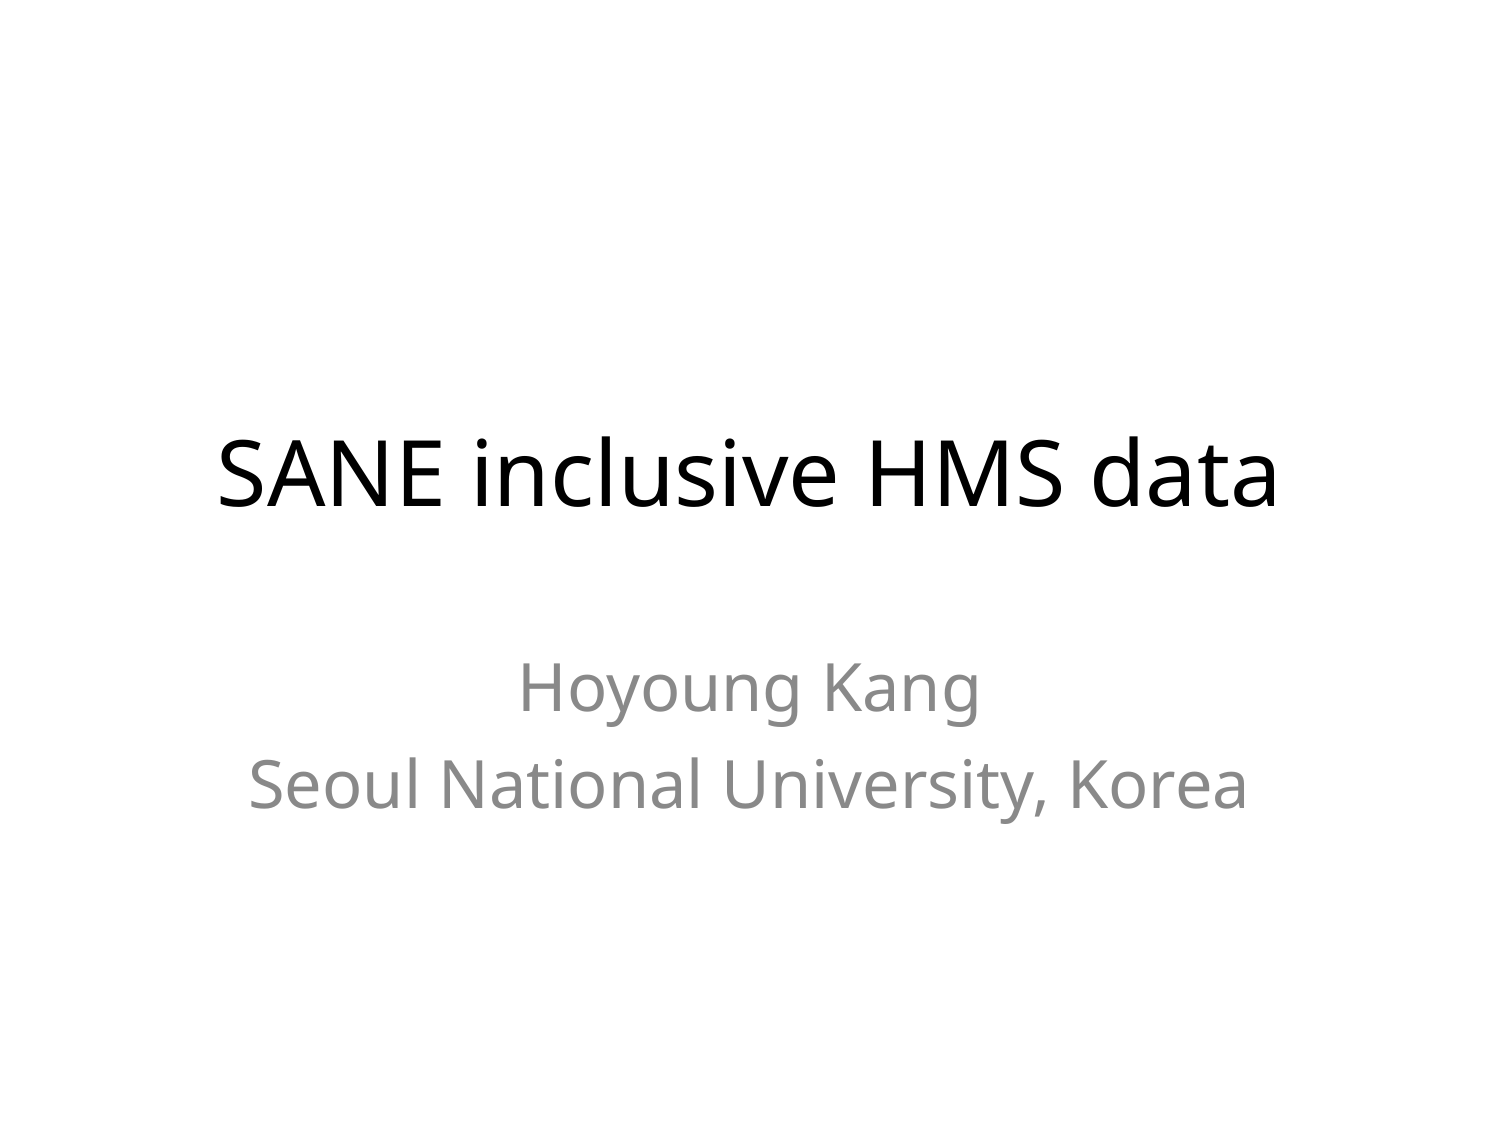

# SANE inclusive HMS data
Hoyoung Kang
Seoul National University, Korea